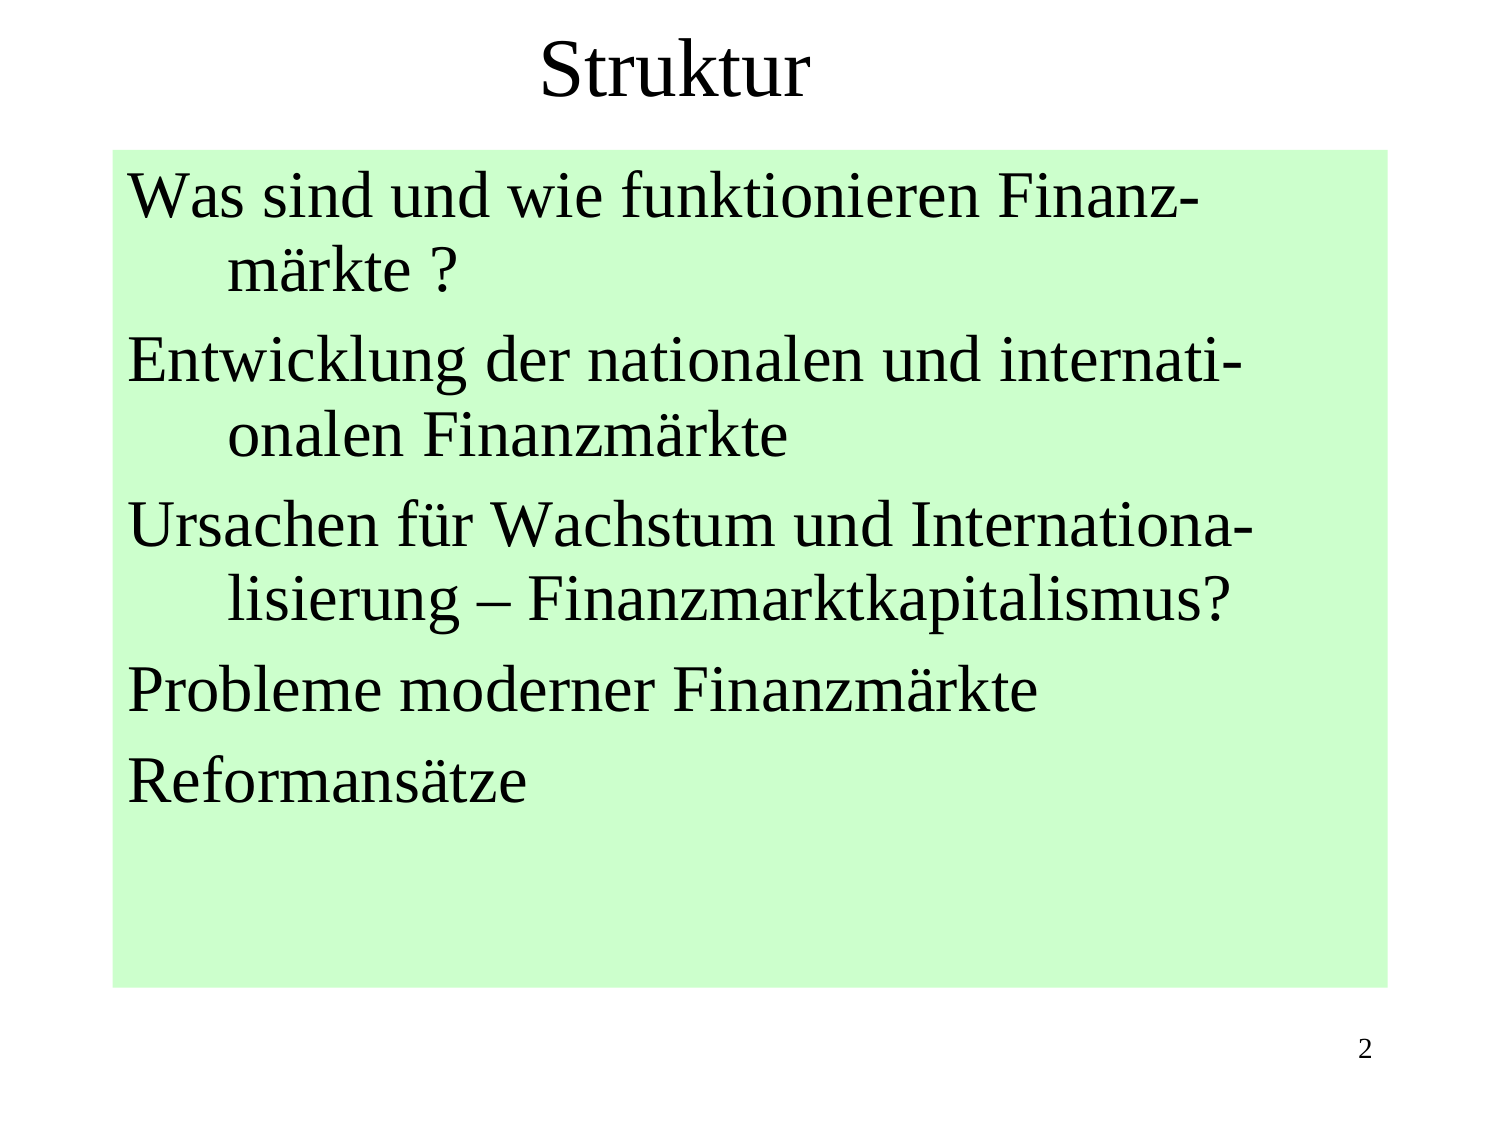

# Struktur
Was sind und wie funktionieren Finanz-märkte ?
Entwicklung der nationalen und internati-onalen Finanzmärkte
Ursachen für Wachstum und Internationa-lisierung – Finanzmarktkapitalismus?
Probleme moderner Finanzmärkte
Reformansätze
2